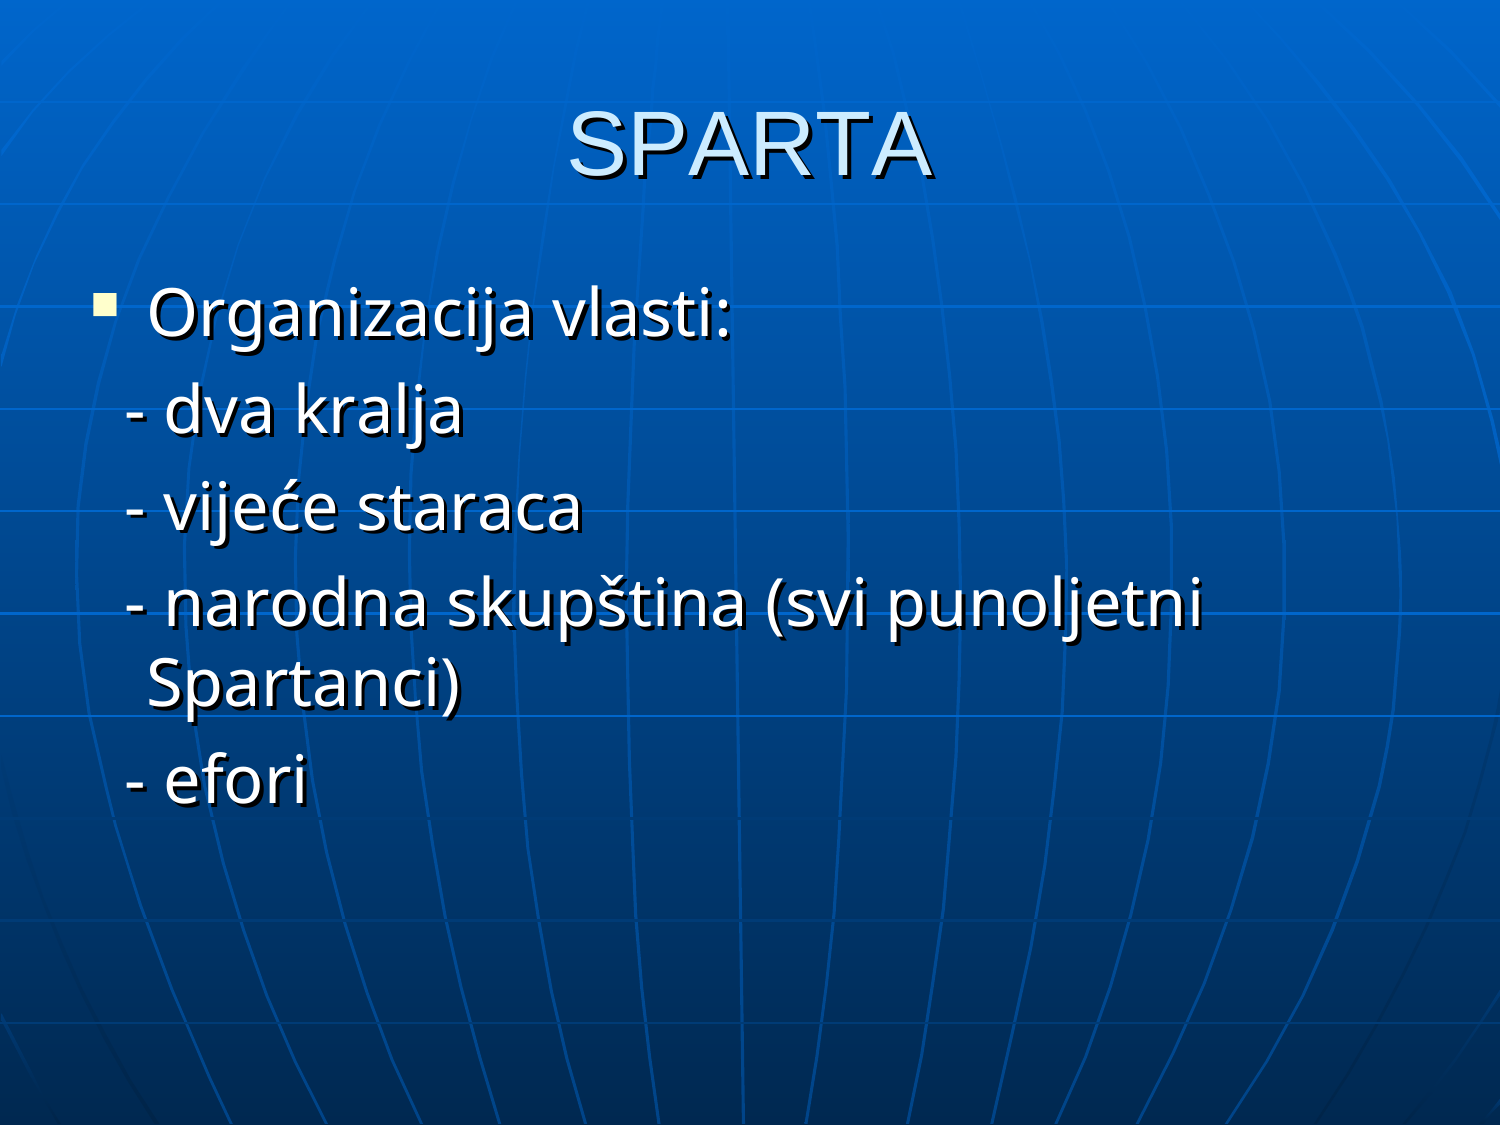

# SPARTA
Organizacija vlasti:
 - dva kralja
 - vijeće staraca
 - narodna skupština (svi punoljetni Spartanci)
 - efori